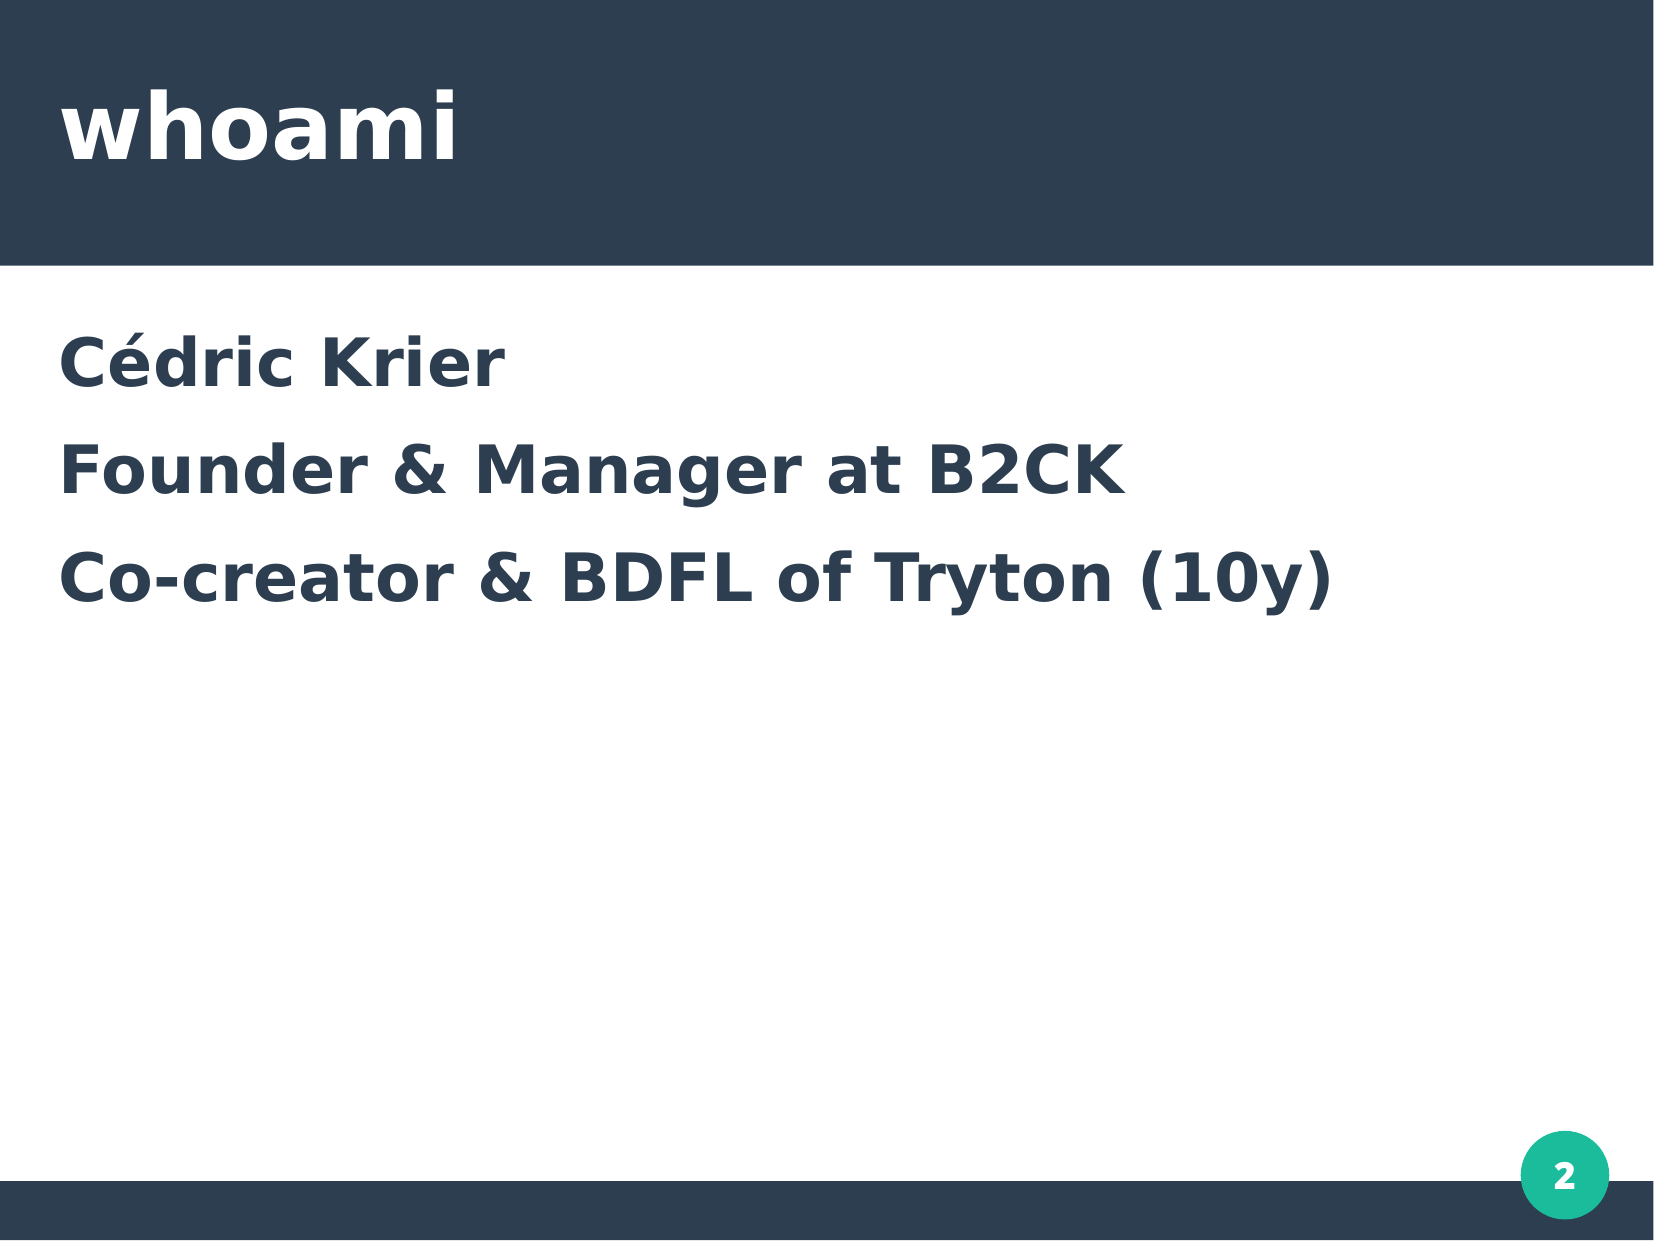

# whoami
Cédric Krier
Founder & Manager at B2CK
Co-creator & BDFL of Tryton (10y)
2